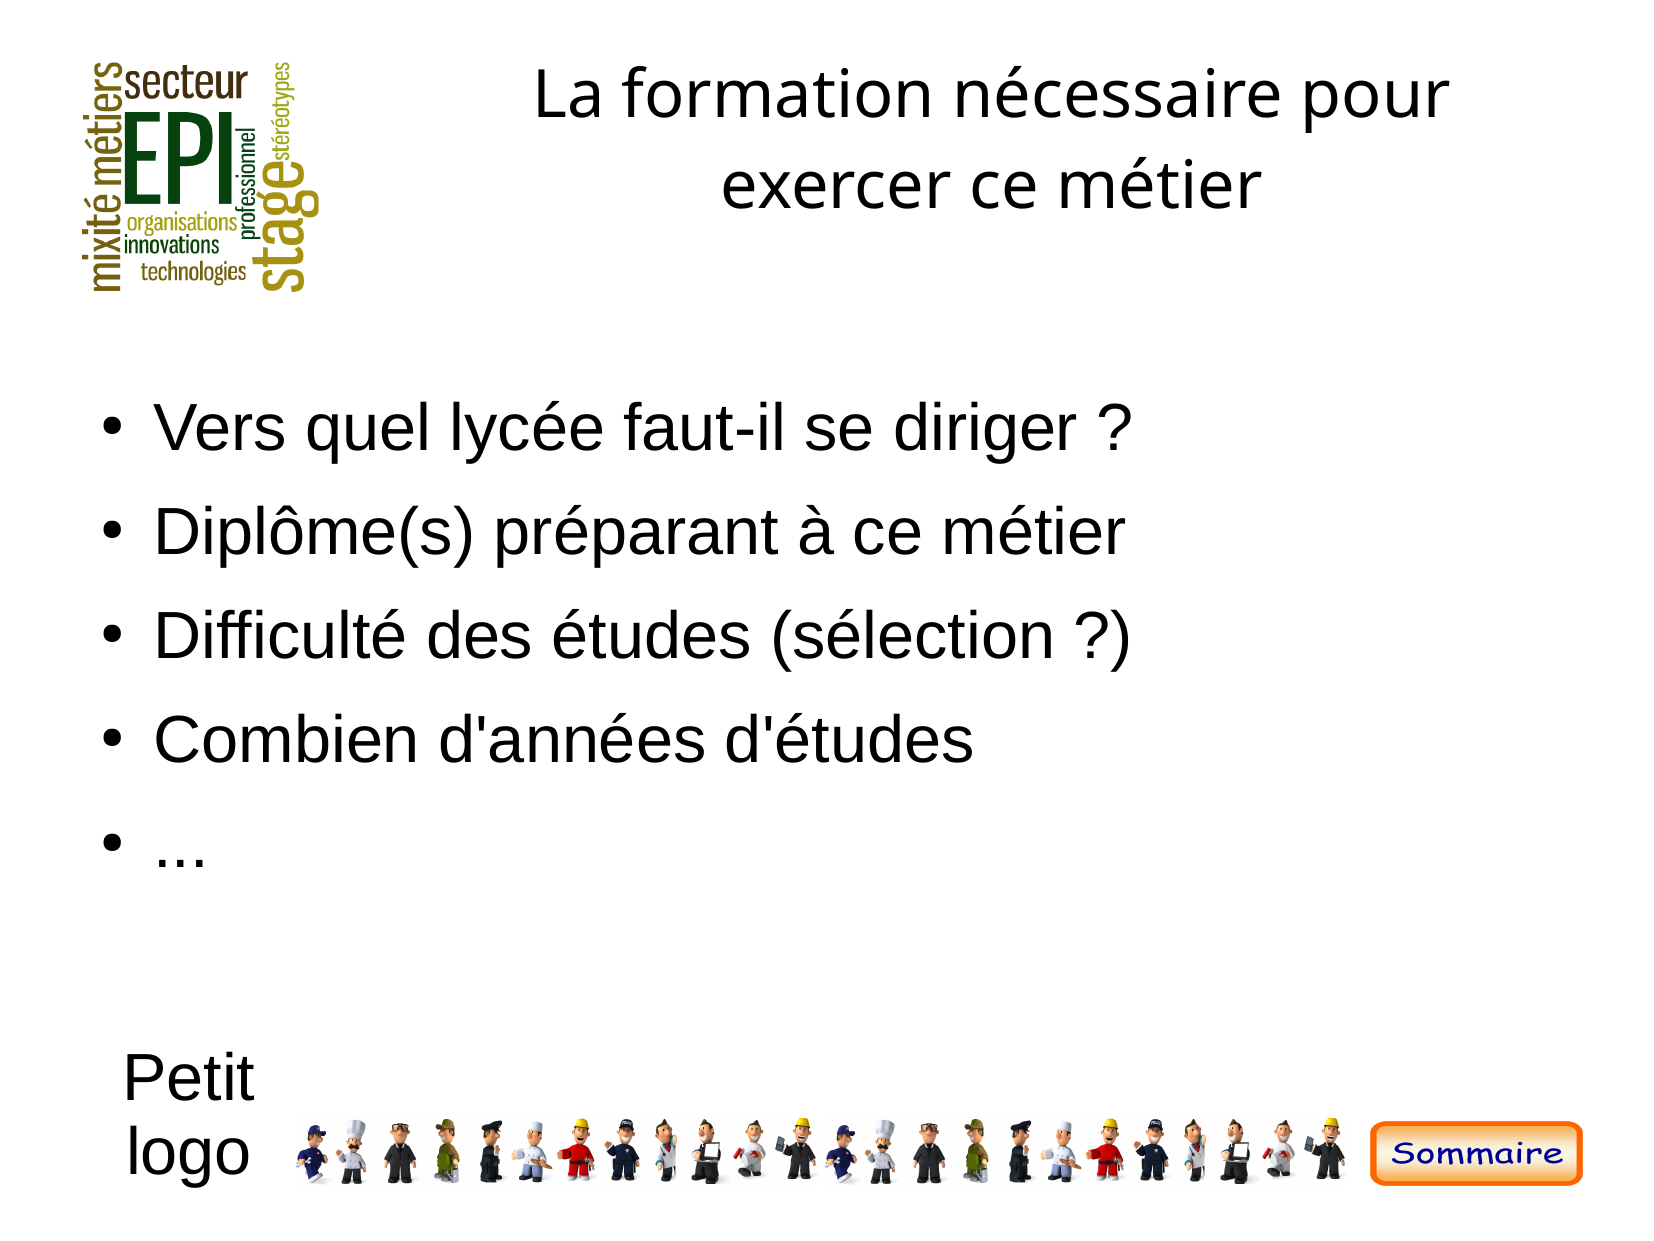

# La formation nécessaire pour exercer ce métier
Vers quel lycée faut-il se diriger ?
Diplôme(s) préparant à ce métier
Difficulté des études (sélection ?)
Combien d'années d'études
...
Petit logo